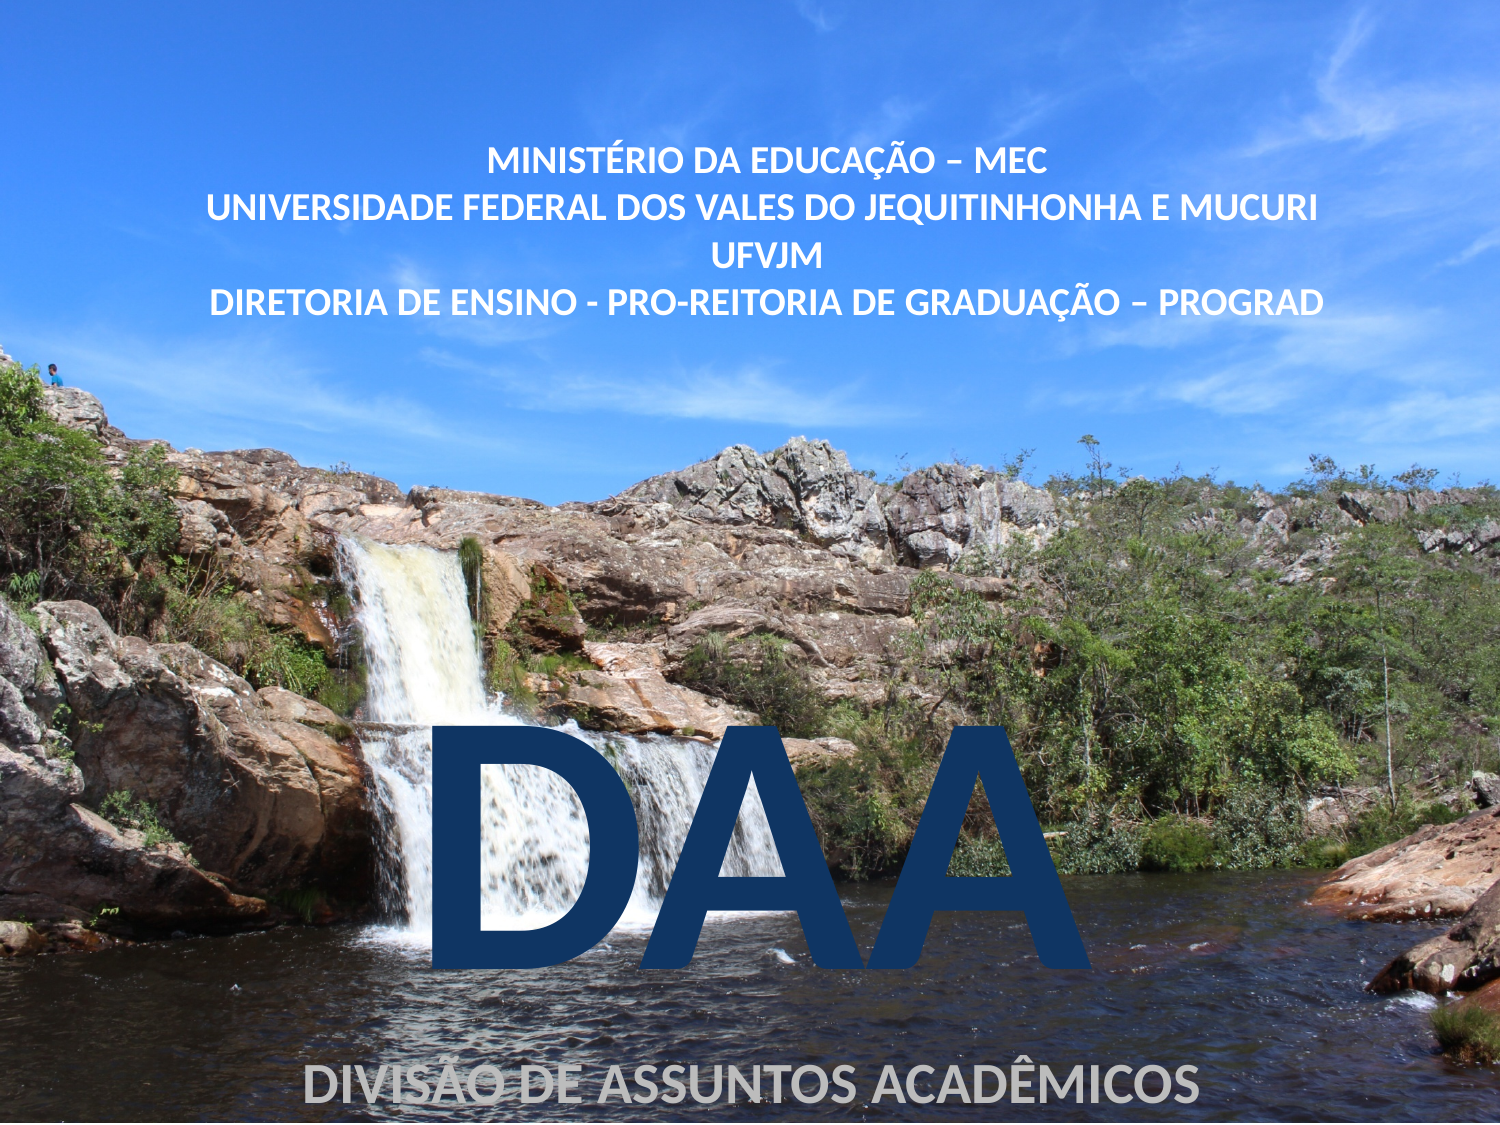

MINISTÉRIO DA EDUCAÇÃO – MEC
UNIVERSIDADE FEDERAL DOS VALES DO JEQUITINHONHA E MUCURI UFVJM
DIRETORIA DE ENSINO - PRO-REITORIA DE GRADUAÇÃO – PROGRAD
DAA
DIVISÃO DE ASSUNTOS ACADÊMICOS